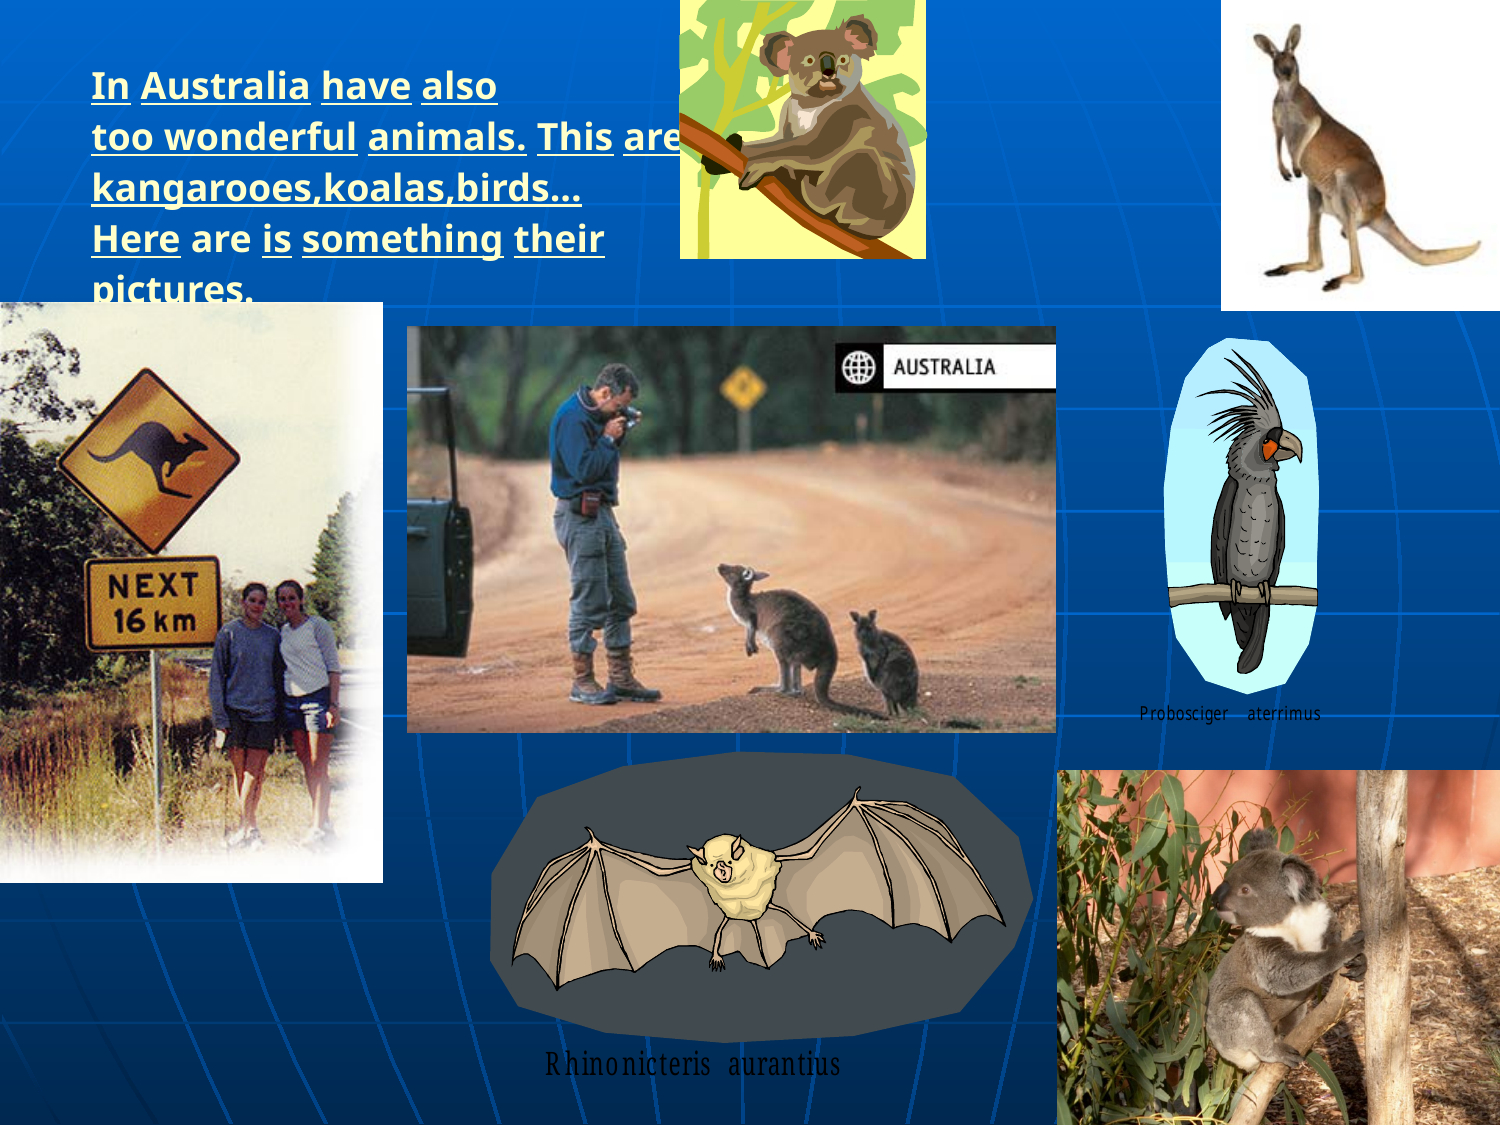

In Australia have also too wonderful animals. This are kangarooes,koalas,birds...
Here are is something their pictures.